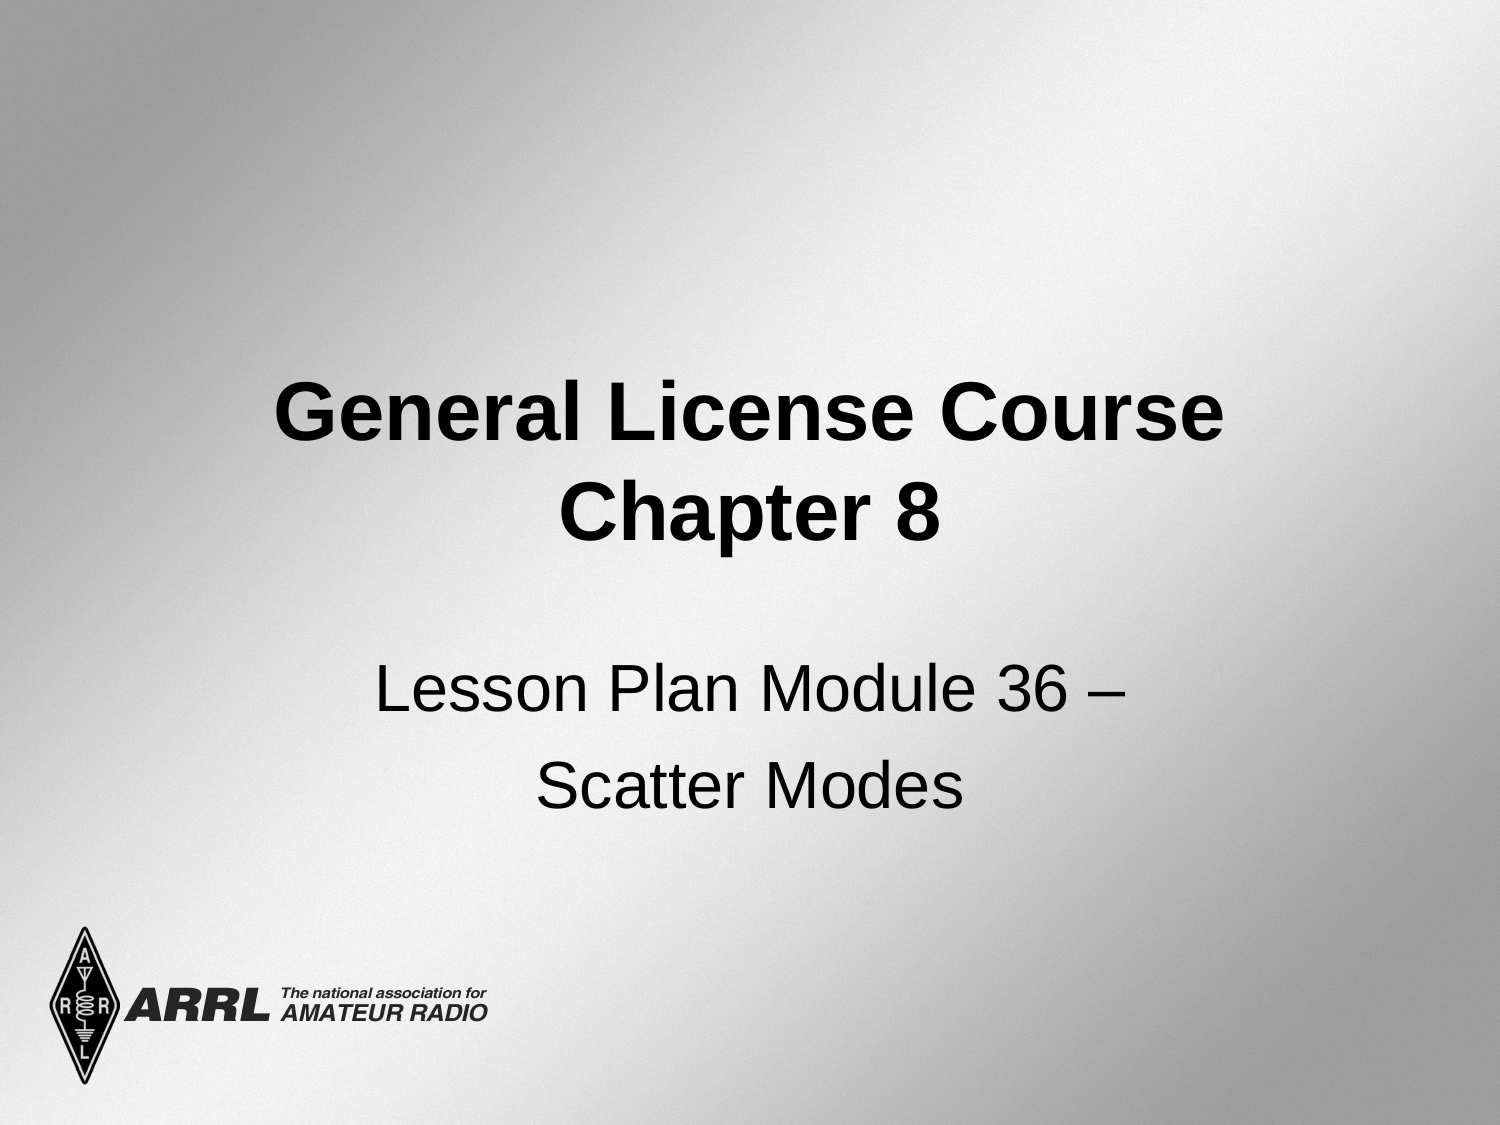

# General License Course Chapter 8
Lesson Plan Module 36 –
Scatter Modes